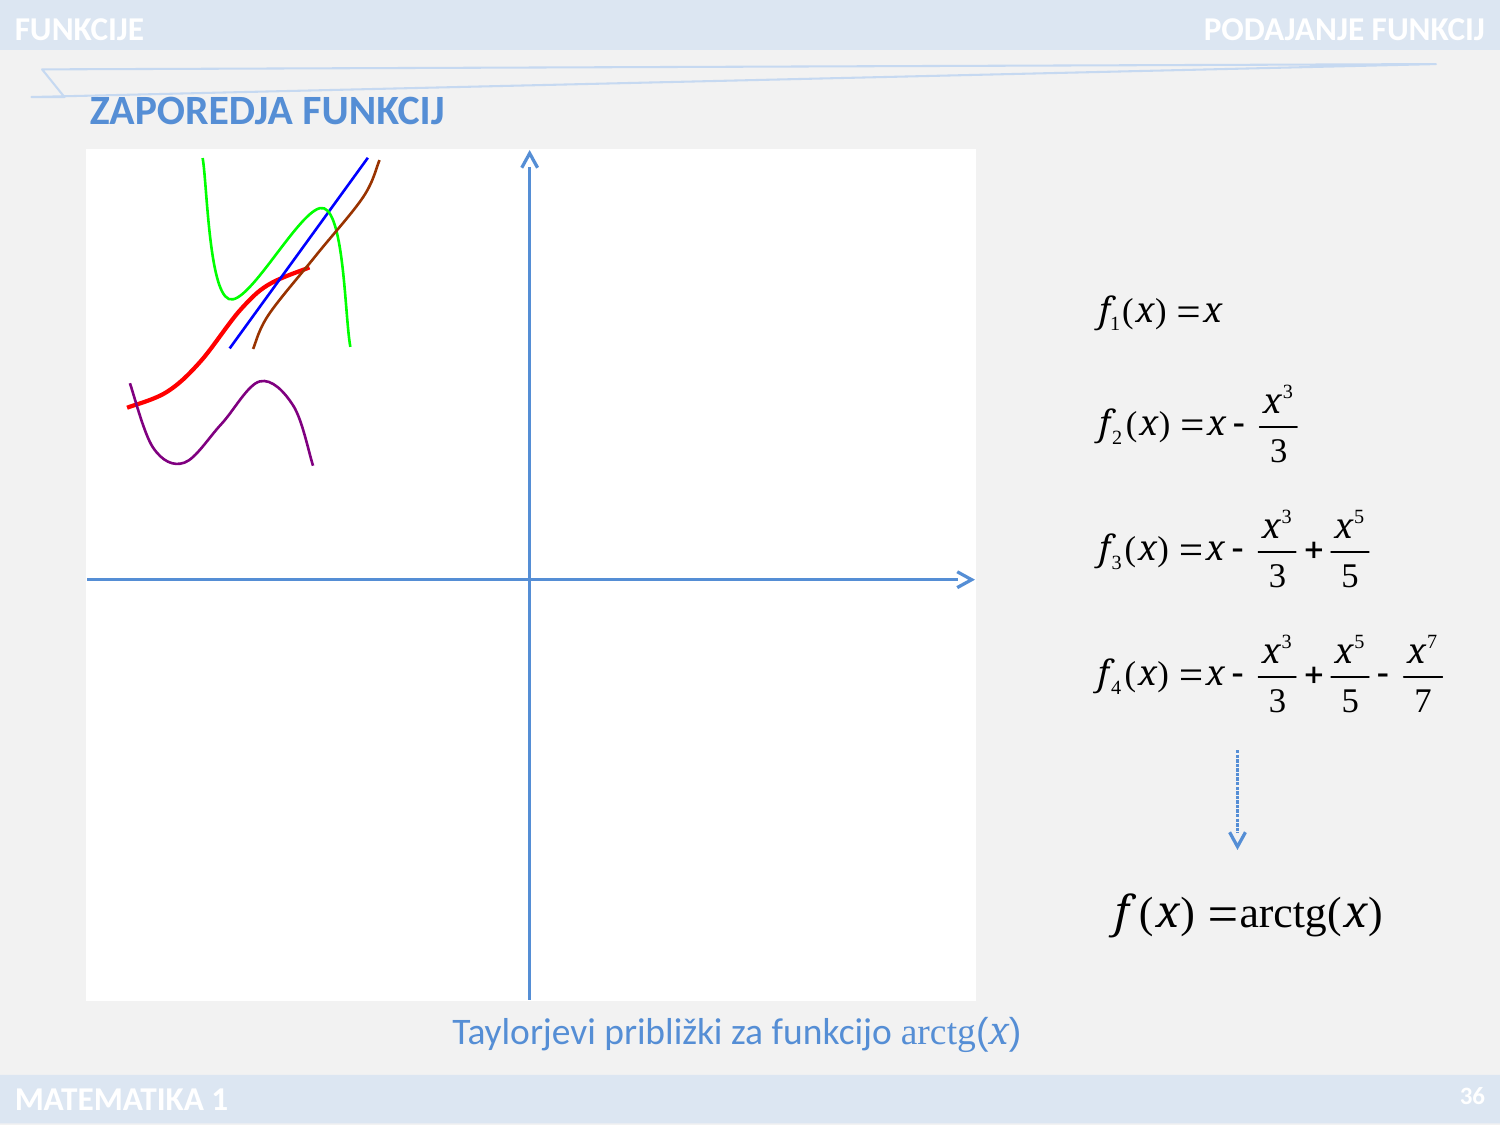

FUNKCIJE
PODAJANJE FUNKCIJ
ZAPOREDJA FUNKCIJ
Taylorjevi približki za funkcijo arctg(x)
MATEMATIKA 1